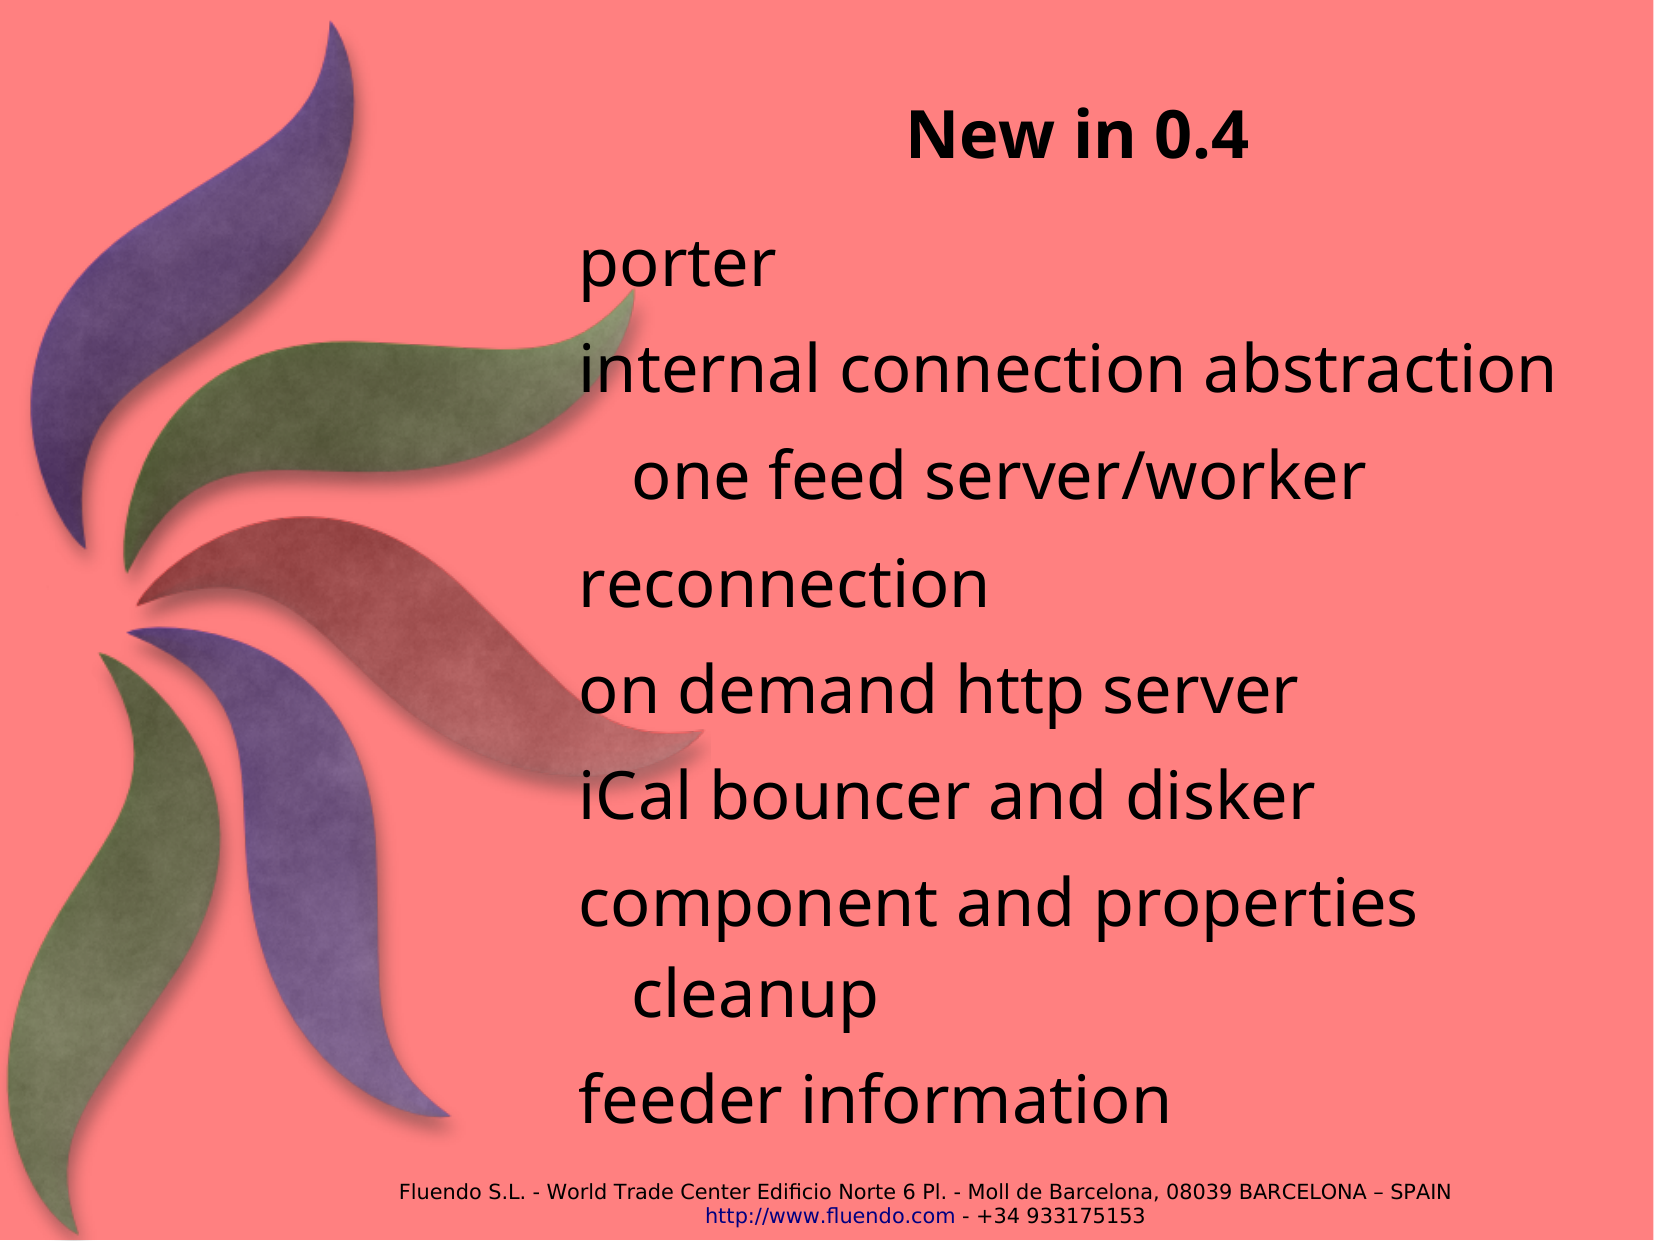

# New in 0.4
porter
internal connection abstraction
one feed server/worker
reconnection
on demand http server
iCal bouncer and disker
component and properties cleanup
feeder information